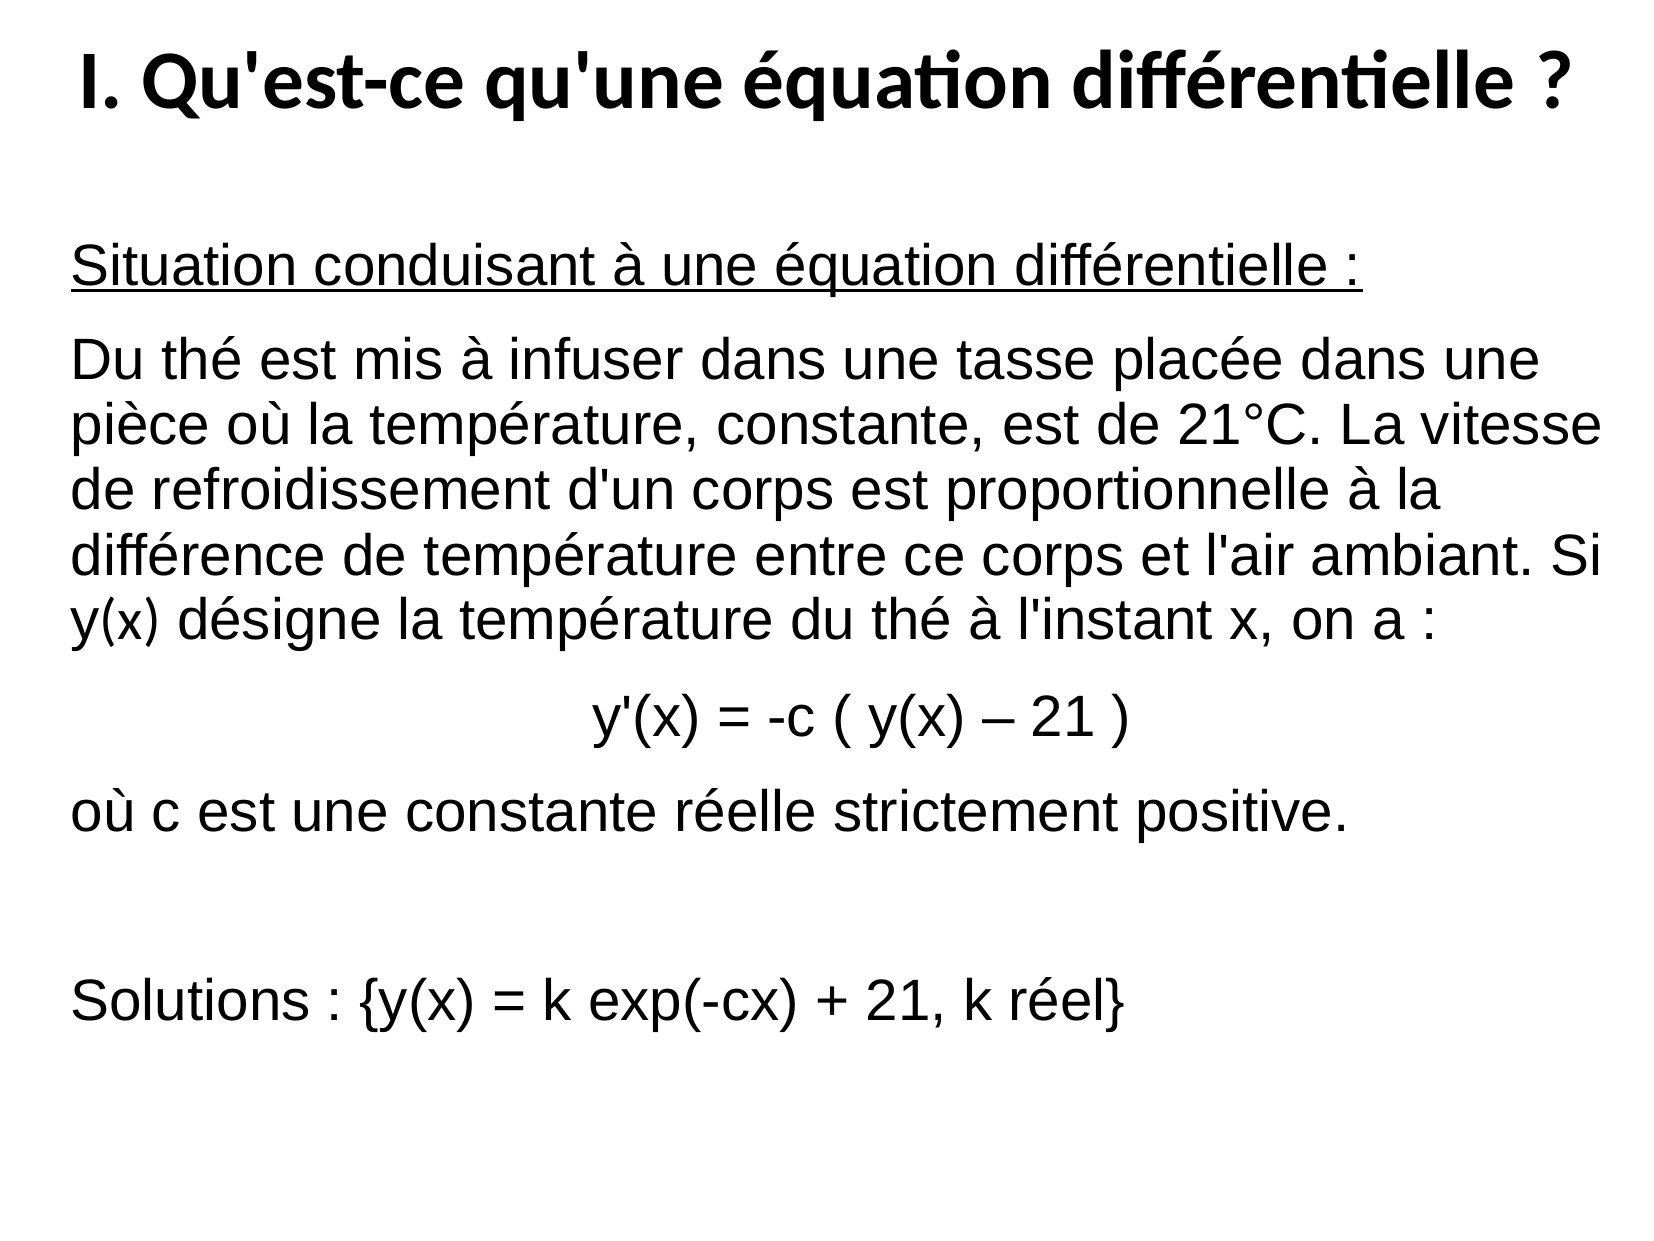

# I. Qu'est-ce qu'une équation différentielle ?
Situation conduisant à une équation différentielle :
Du thé est mis à infuser dans une tasse placée dans une pièce où la température, constante, est de 21°C. La vitesse de refroidissement d'un corps est proportionnelle à la différence de température entre ce corps et l'air ambiant. Si y(x) désigne la température du thé à l'instant x, on a :
y'(x) = -c ( y(x) – 21 )
où c est une constante réelle strictement positive.
Solutions : {y(x) = k exp(-cx) + 21, k réel}